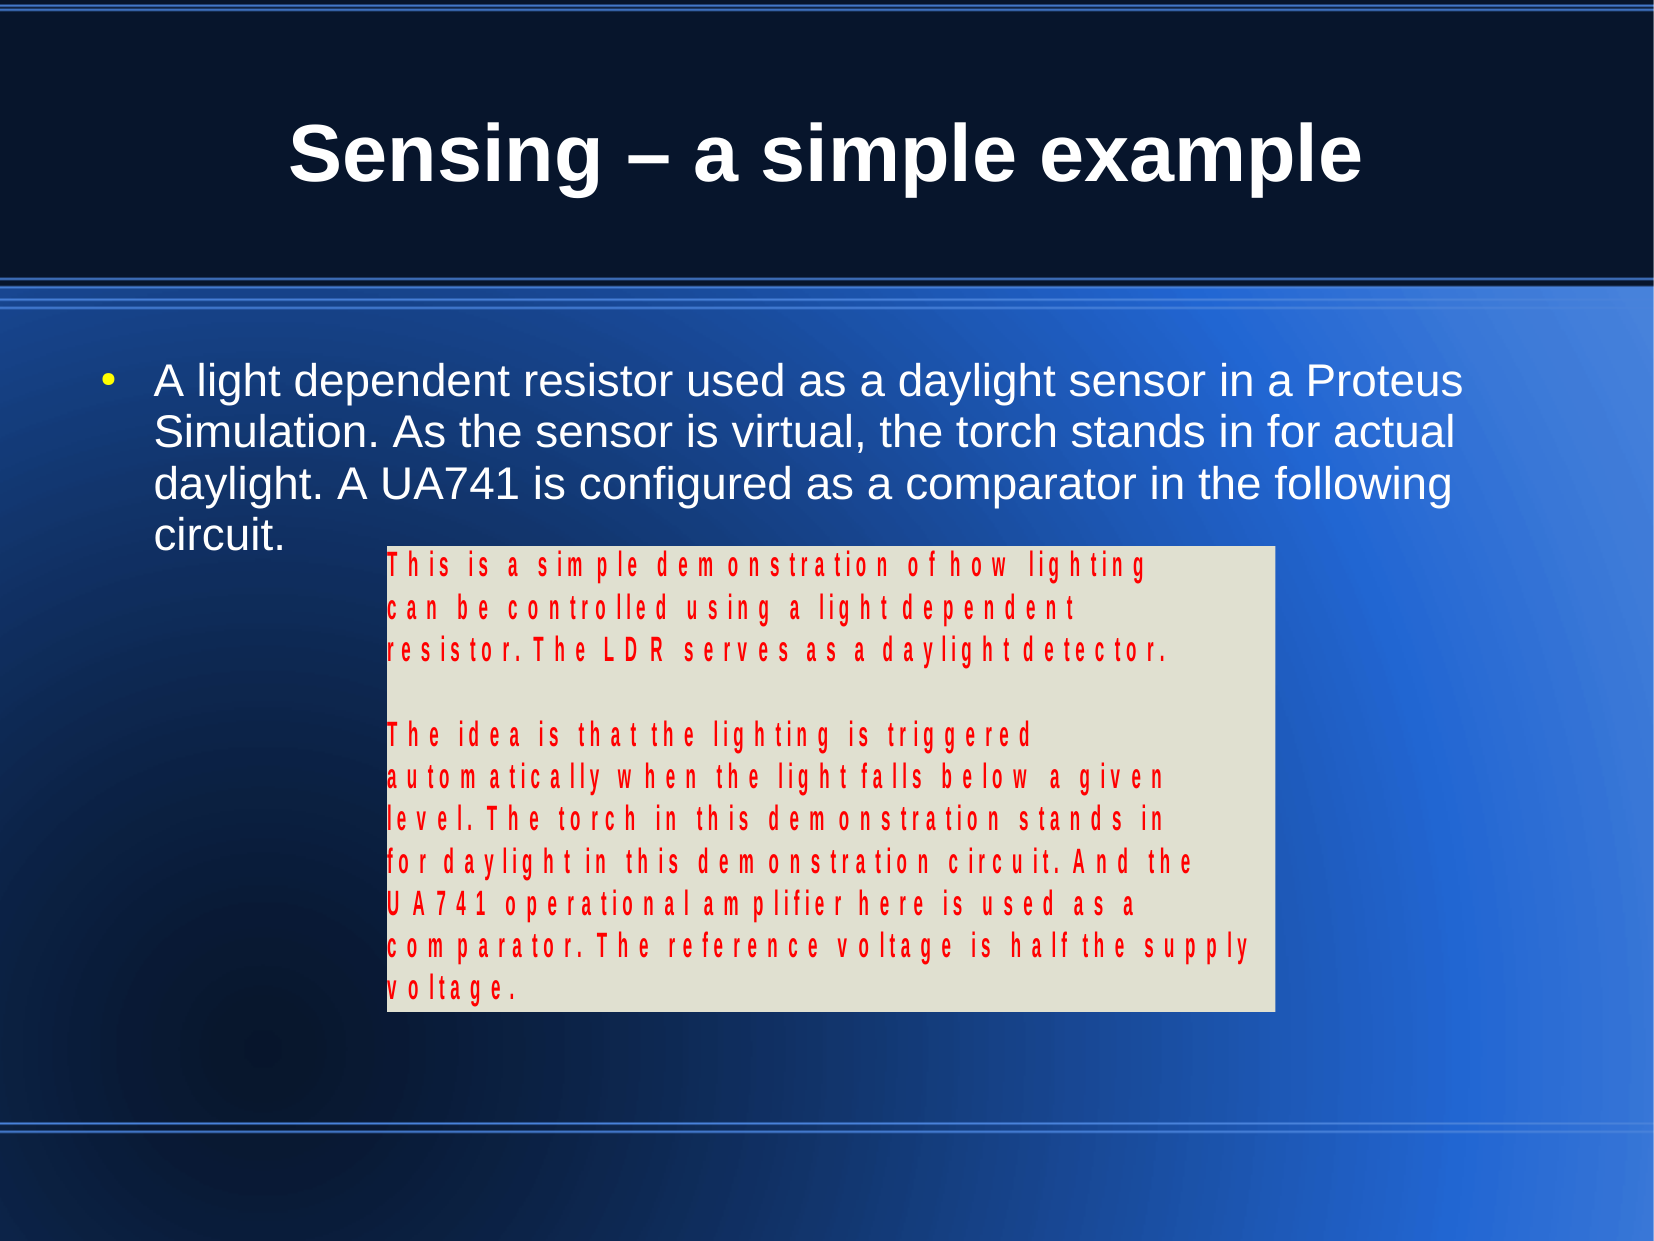

# Sensing – a simple example
A light dependent resistor used as a daylight sensor in a Proteus Simulation. As the sensor is virtual, the torch stands in for actual daylight. A UA741 is configured as a comparator in the following circuit.